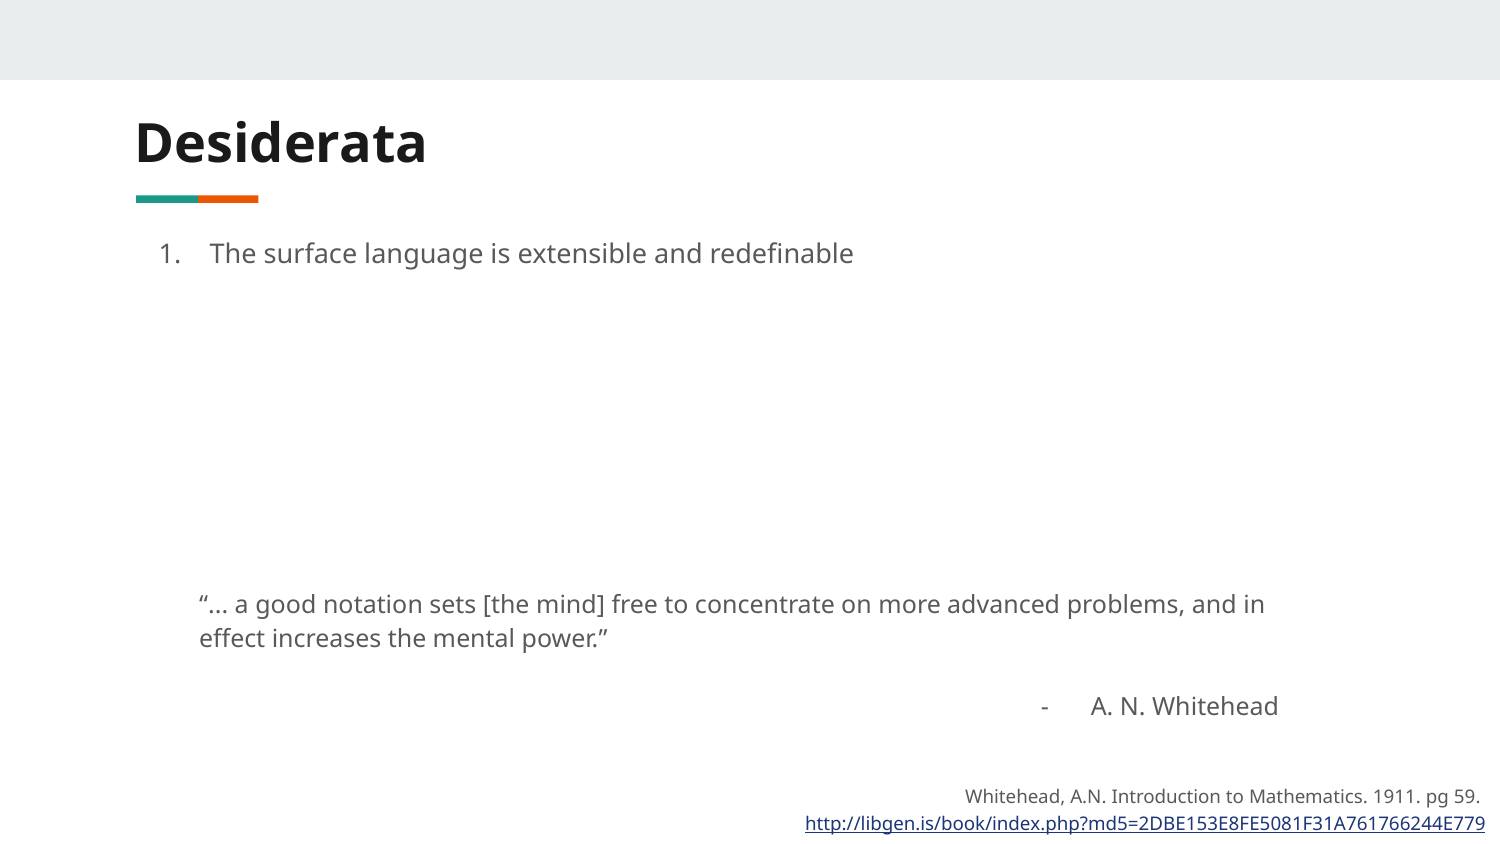

# Desiderata
The surface language is extensible and redefinable
“... a good notation sets [the mind] free to concentrate on more advanced problems, and in effect increases the mental power.”
A. N. Whitehead
Whitehead, A.N. Introduction to Mathematics. 1911. pg 59. http://libgen.is/book/index.php?md5=2DBE153E8FE5081F31A761766244E779